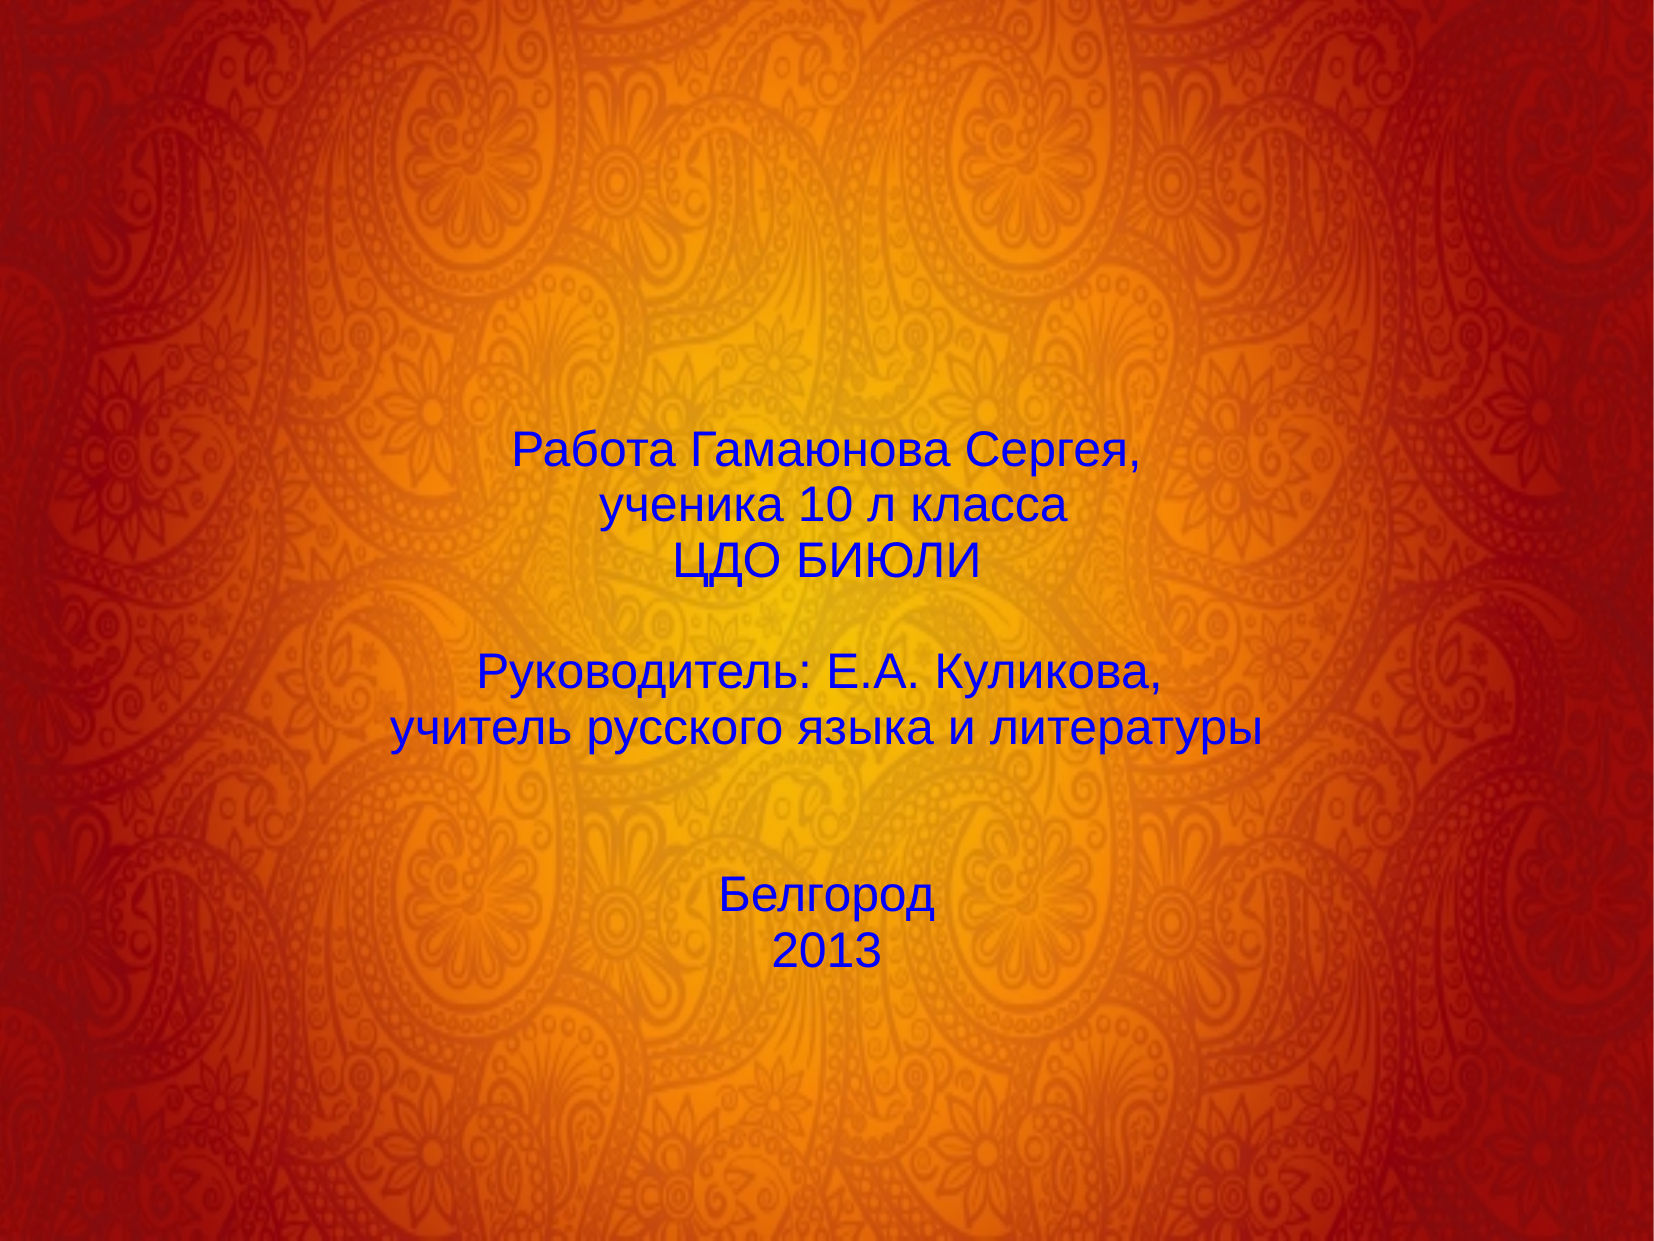

#
Работа Гамаюнова Сергея,
 ученика 10 л класса
ЦДО БИЮЛИ
Руководитель: Е.А. Куликова,
учитель русского языка и литературы
Белгород
2013